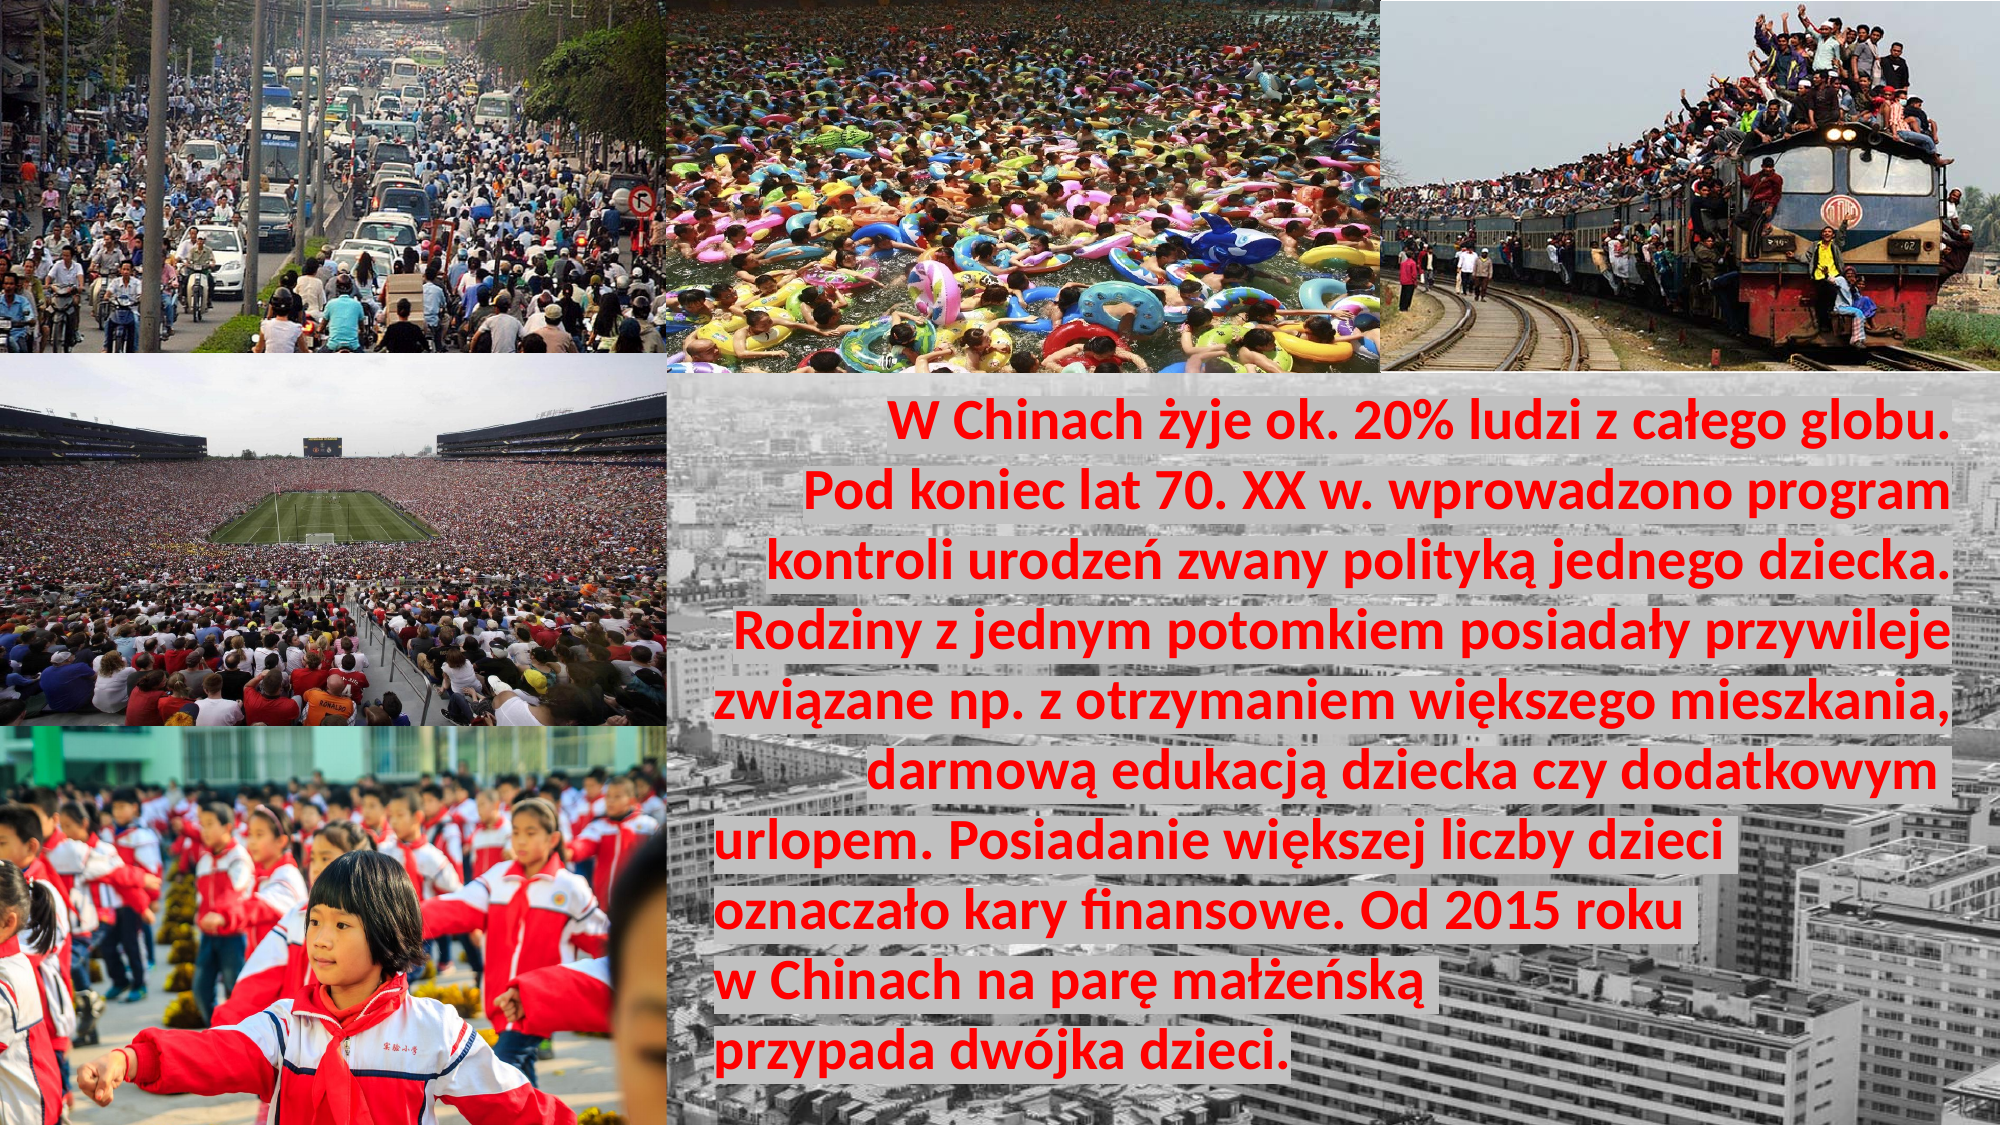

W Chinach żyje ok. 20% ludzi z całego globu.
Pod koniec lat 70. XX w. wprowadzono program kontroli urodzeń zwany polityką jednego dziecka. Rodziny z jednym potomkiem posiadały przywileje związane np. z otrzymaniem większego mieszkania, darmową edukacją dziecka czy dodatkowym
urlopem. Posiadanie większej liczby dzieci
oznaczało kary finansowe. Od 2015 roku
w Chinach na parę małżeńską
przypada dwójka dzieci.